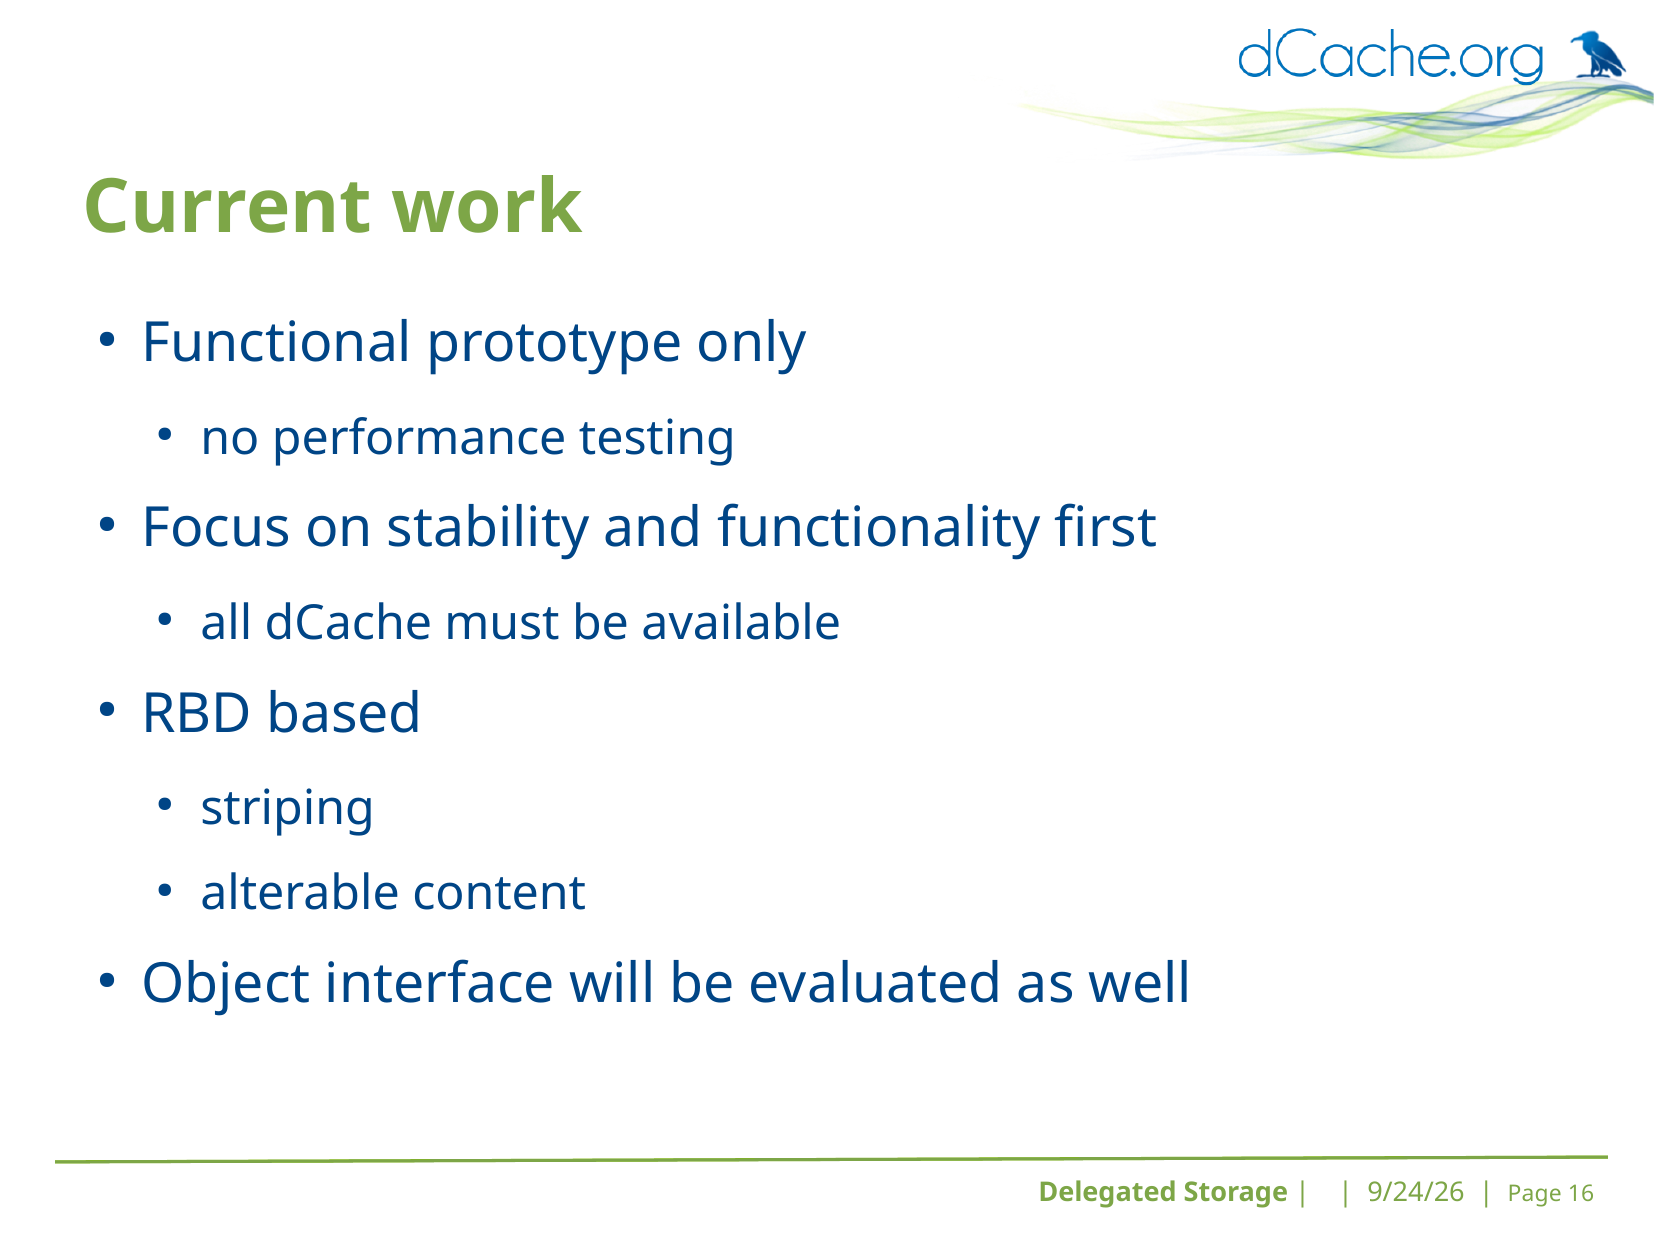

# Current work
Functional prototype only
no performance testing
Focus on stability and functionality first
all dCache must be available
RBD based
striping
alterable content
Object interface will be evaluated as well
16